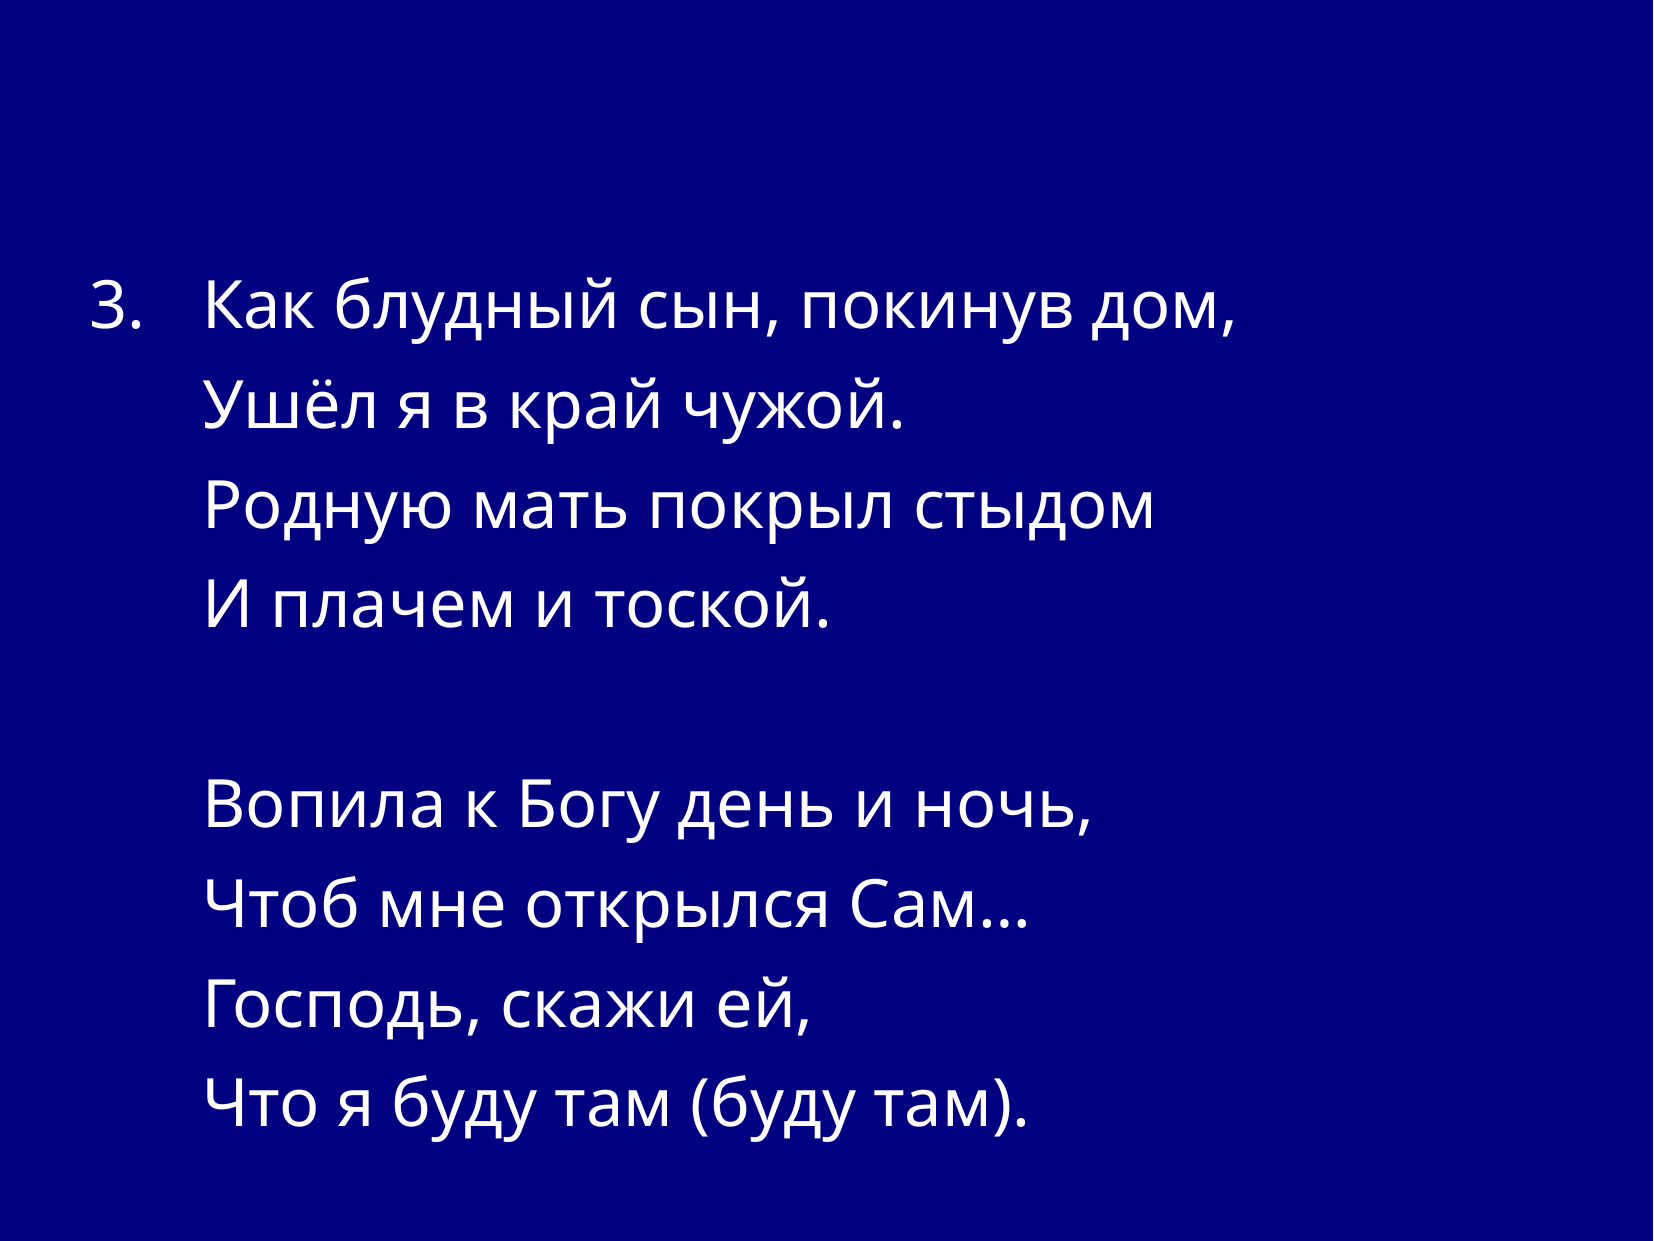

3.	Как блудный сын, покинув дом,
	Ушёл я в край чужой.
	Родную мать покрыл стыдом
	И плачем и тоской.
	Вопила к Богу день и ночь,
	Чтоб мне открылся Сам…
	Господь, скажи ей,
	Что я буду там (буду там).